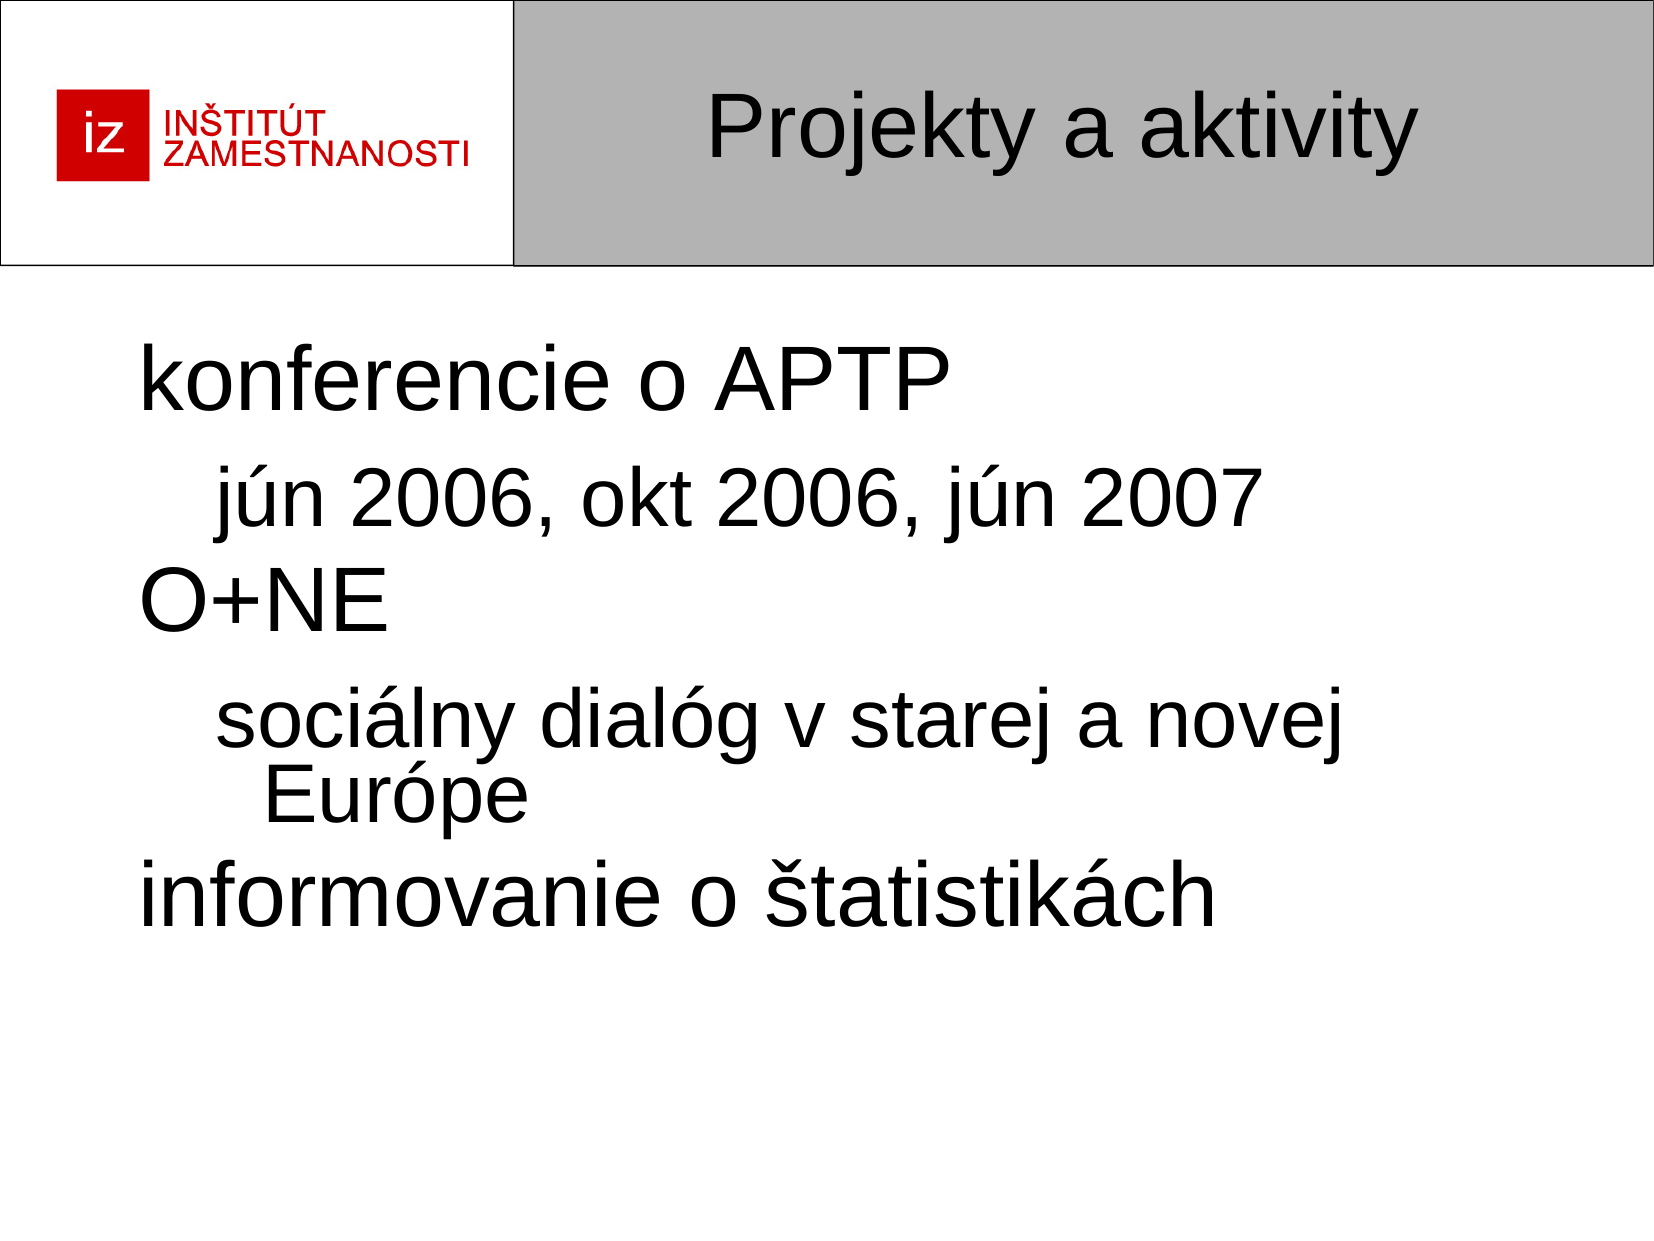

# Projekty a aktivity
konferencie o APTP
jún 2006, okt 2006, jún 2007
O+NE
sociálny dialóg v starej a novej Európe
informovanie o štatistikách